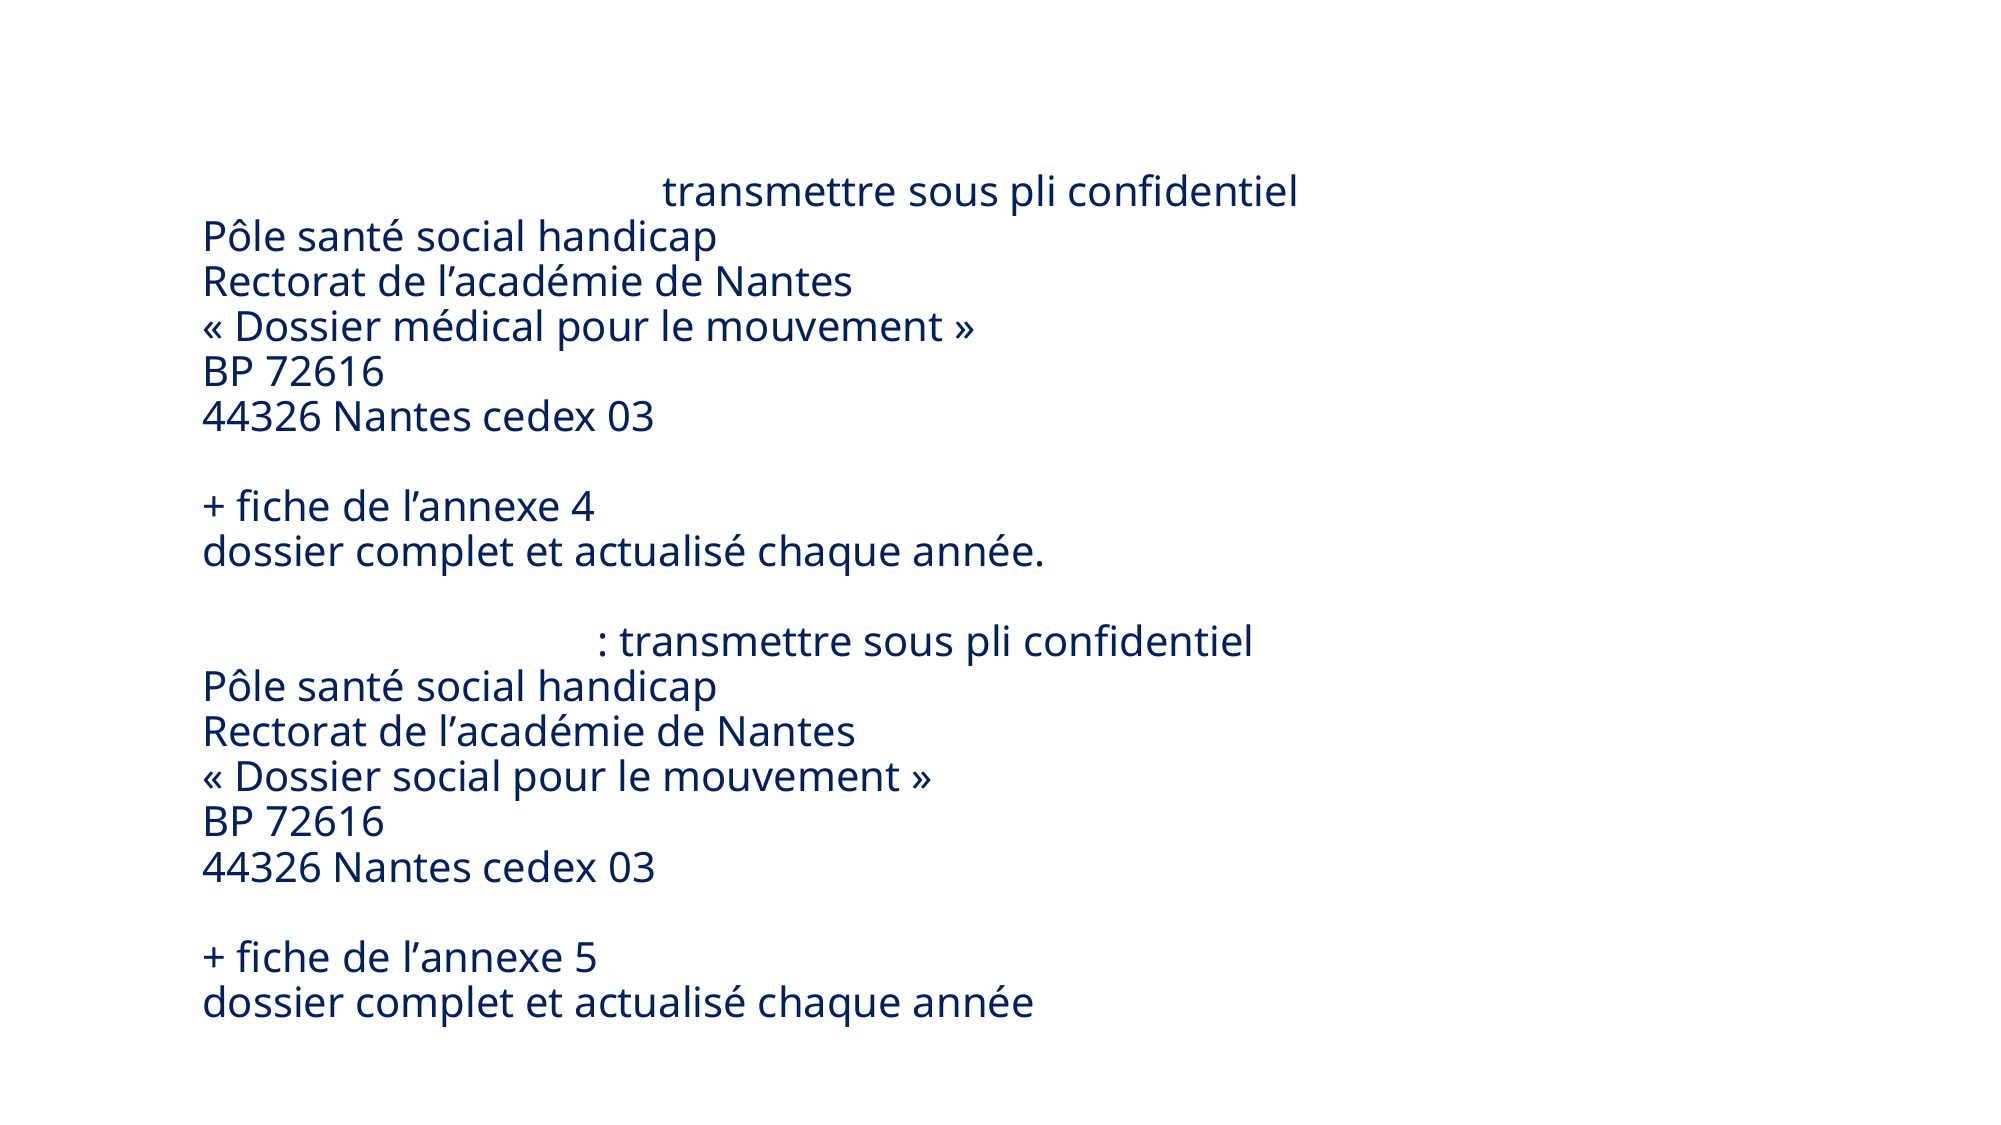

# Pour le dossier médical : transmettre sous pli confidentiel
	Pôle santé social handicap
	Rectorat de l’académie de Nantes
	« Dossier médical pour le mouvement »
	BP 72616
	44326 Nantes cedex 03
	+ fiche de l’annexe 4
	dossier complet et actualisé chaque année.
Pour le dossier social : transmettre sous pli confidentiel
	Pôle santé social handicap
	Rectorat de l’académie de Nantes
	« Dossier social pour le mouvement »
	BP 72616
	44326 Nantes cedex 03
	+ fiche de l’annexe 5
	dossier complet et actualisé chaque année